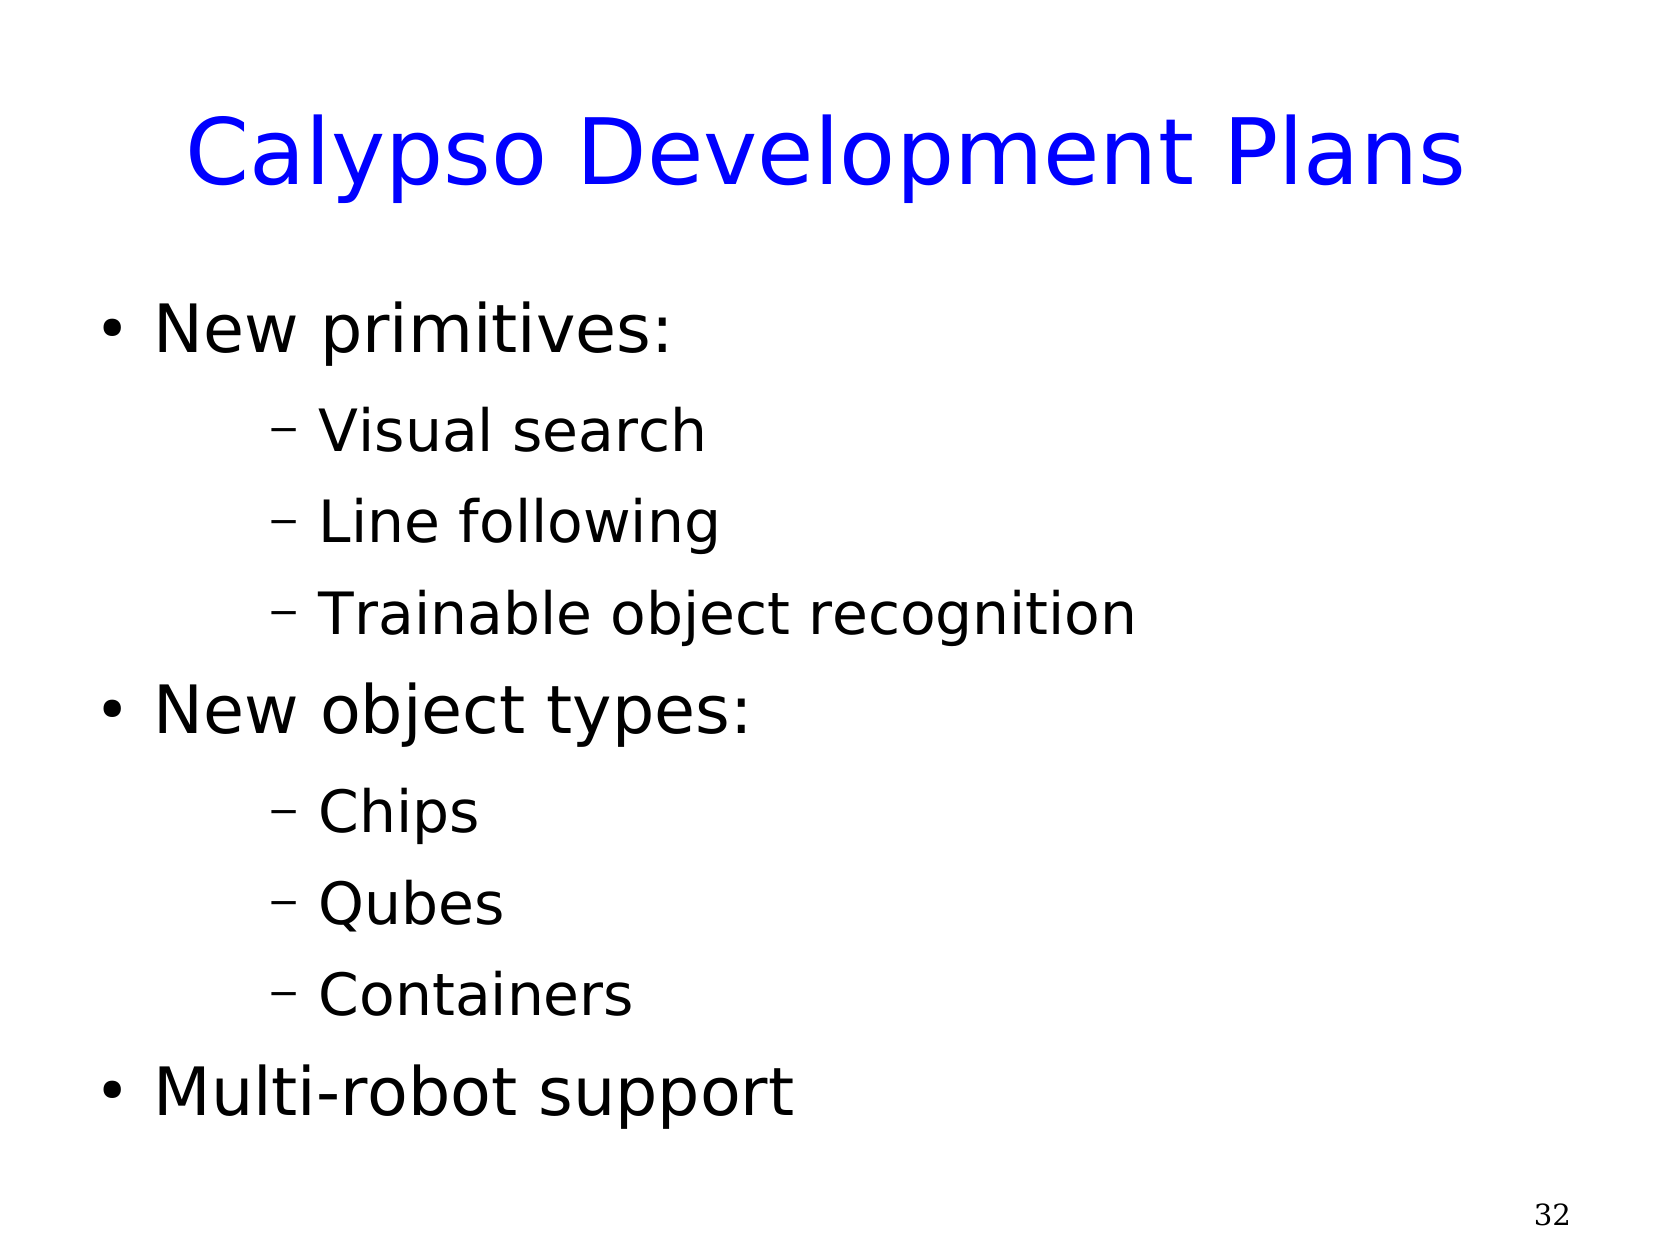

# Calypso Development Plans
New primitives:
Visual search
Line following
Trainable object recognition
New object types:
Chips
Qubes
Containers
Multi-robot support
32